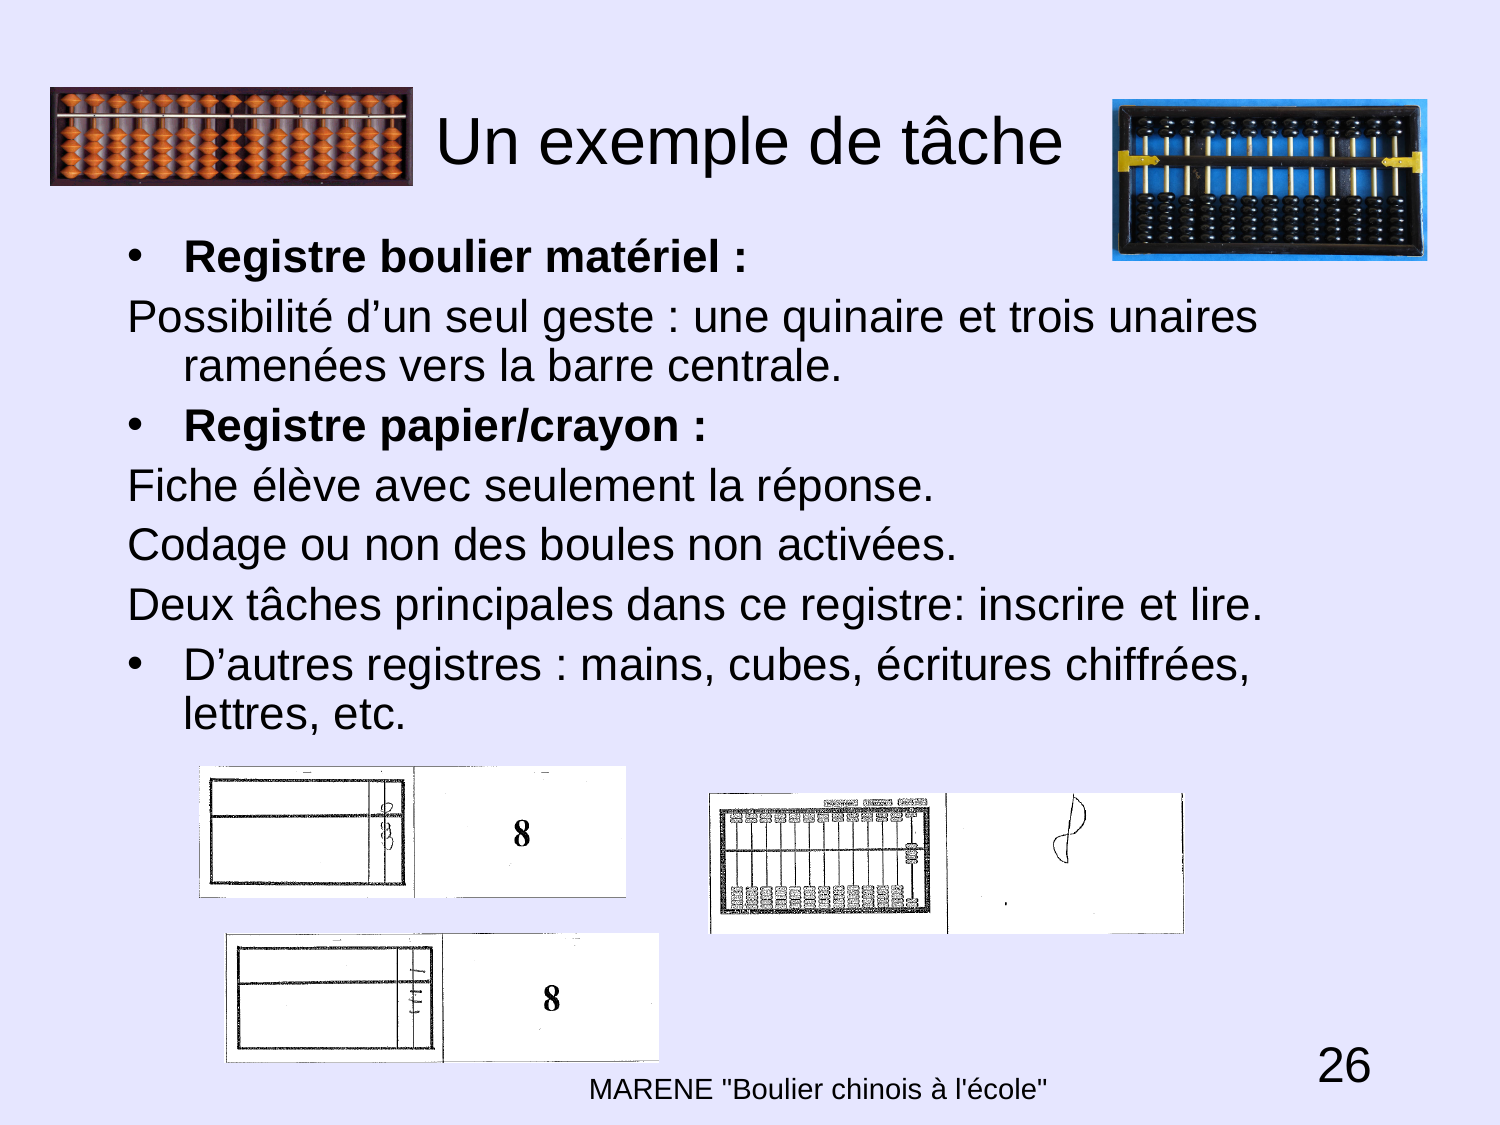

# Un exemple de tâche
Registre boulier matériel :
Possibilité d’un seul geste : une quinaire et trois unaires ramenées vers la barre centrale.
Registre papier/crayon :
Fiche élève avec seulement la réponse.
Codage ou non des boules non activées.
Deux tâches principales dans ce registre: inscrire et lire.
D’autres registres : mains, cubes, écritures chiffrées, lettres, etc.
26